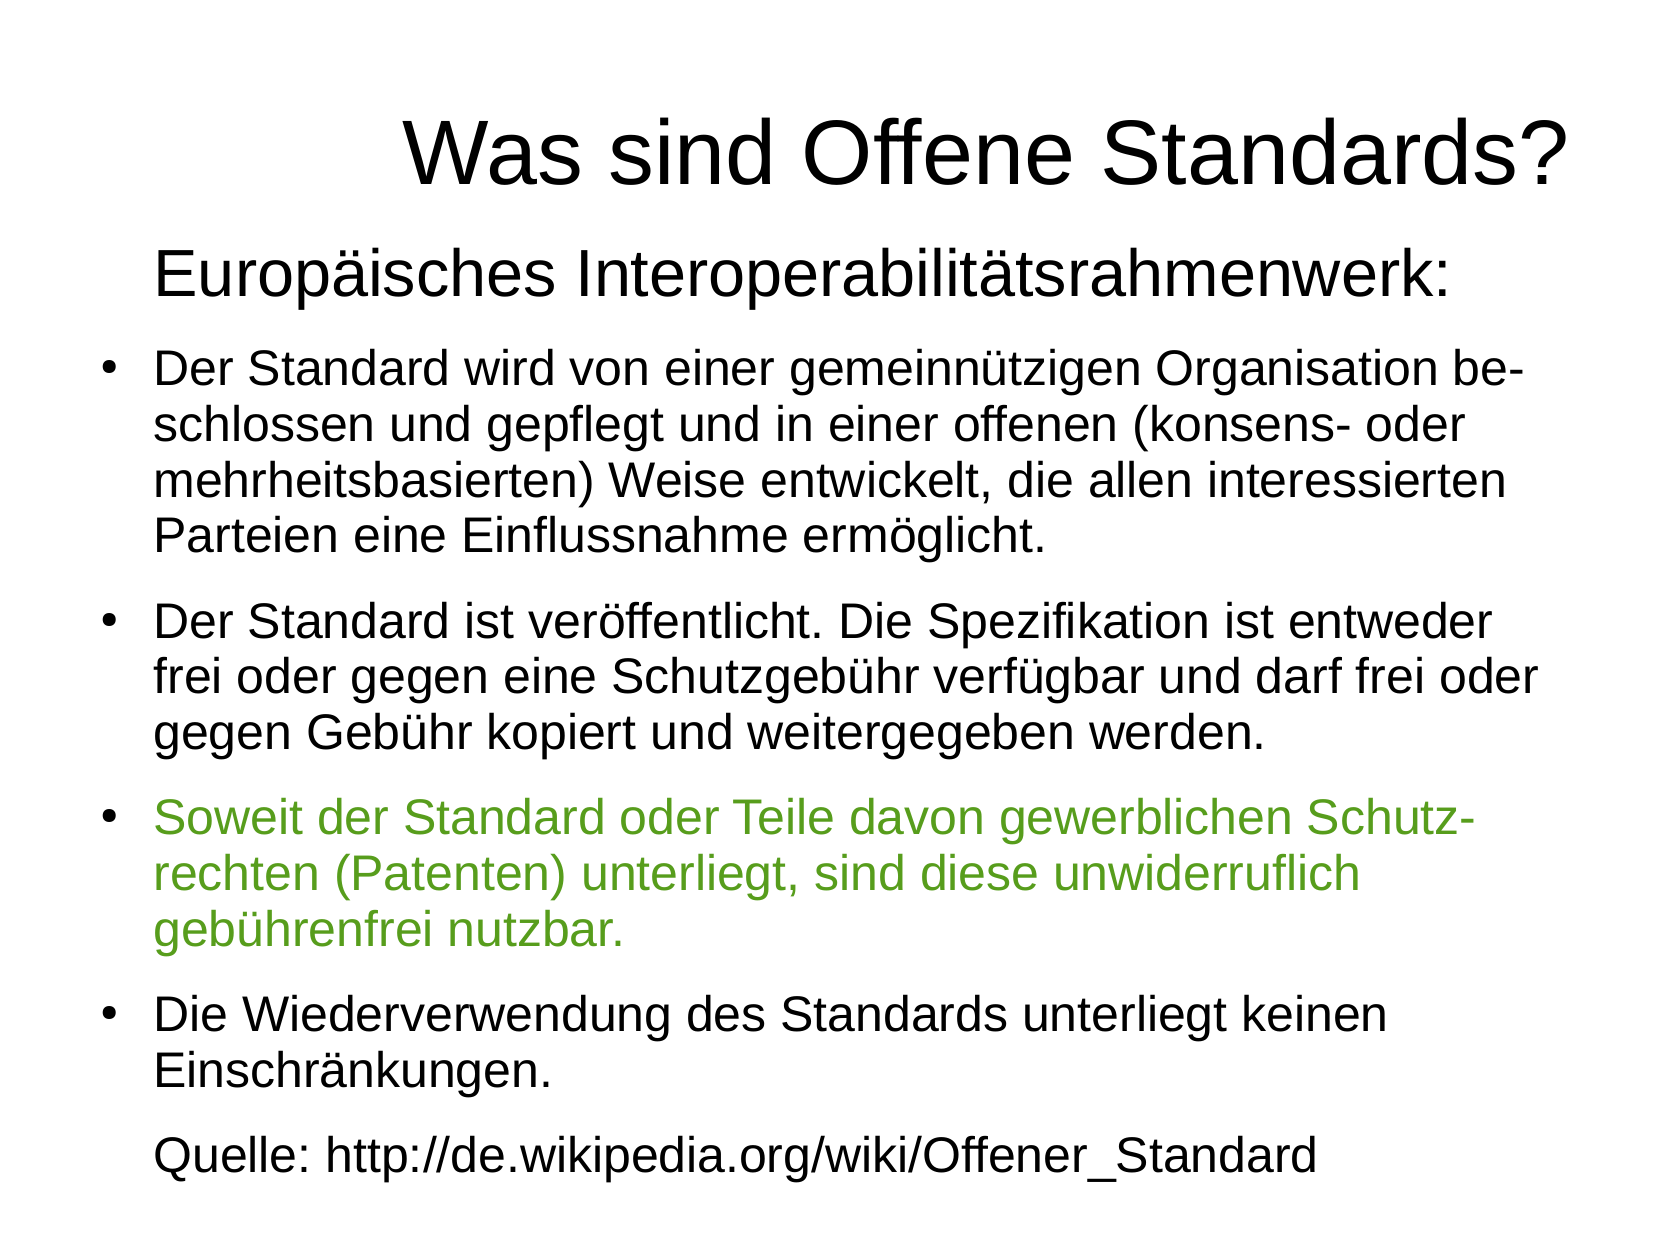

# Was sind Offene Standards?
Europäisches Interoperabilitätsrahmenwerk:
Der Standard wird von einer gemeinnützigen Organisation be-schlossen und gepflegt und in einer offenen (konsens- oder mehrheitsbasierten) Weise entwickelt, die allen interessierten Parteien eine Einflussnahme ermöglicht.
Der Standard ist veröffentlicht. Die Spezifikation ist entweder frei oder gegen eine Schutzgebühr verfügbar und darf frei oder gegen Gebühr kopiert und weitergegeben werden.
Soweit der Standard oder Teile davon gewerblichen Schutz-rechten (Patenten) unterliegt, sind diese unwiderruflich gebührenfrei nutzbar.
Die Wiederverwendung des Standards unterliegt keinen Einschränkungen.
Quelle: http://de.wikipedia.org/wiki/Offener_Standard